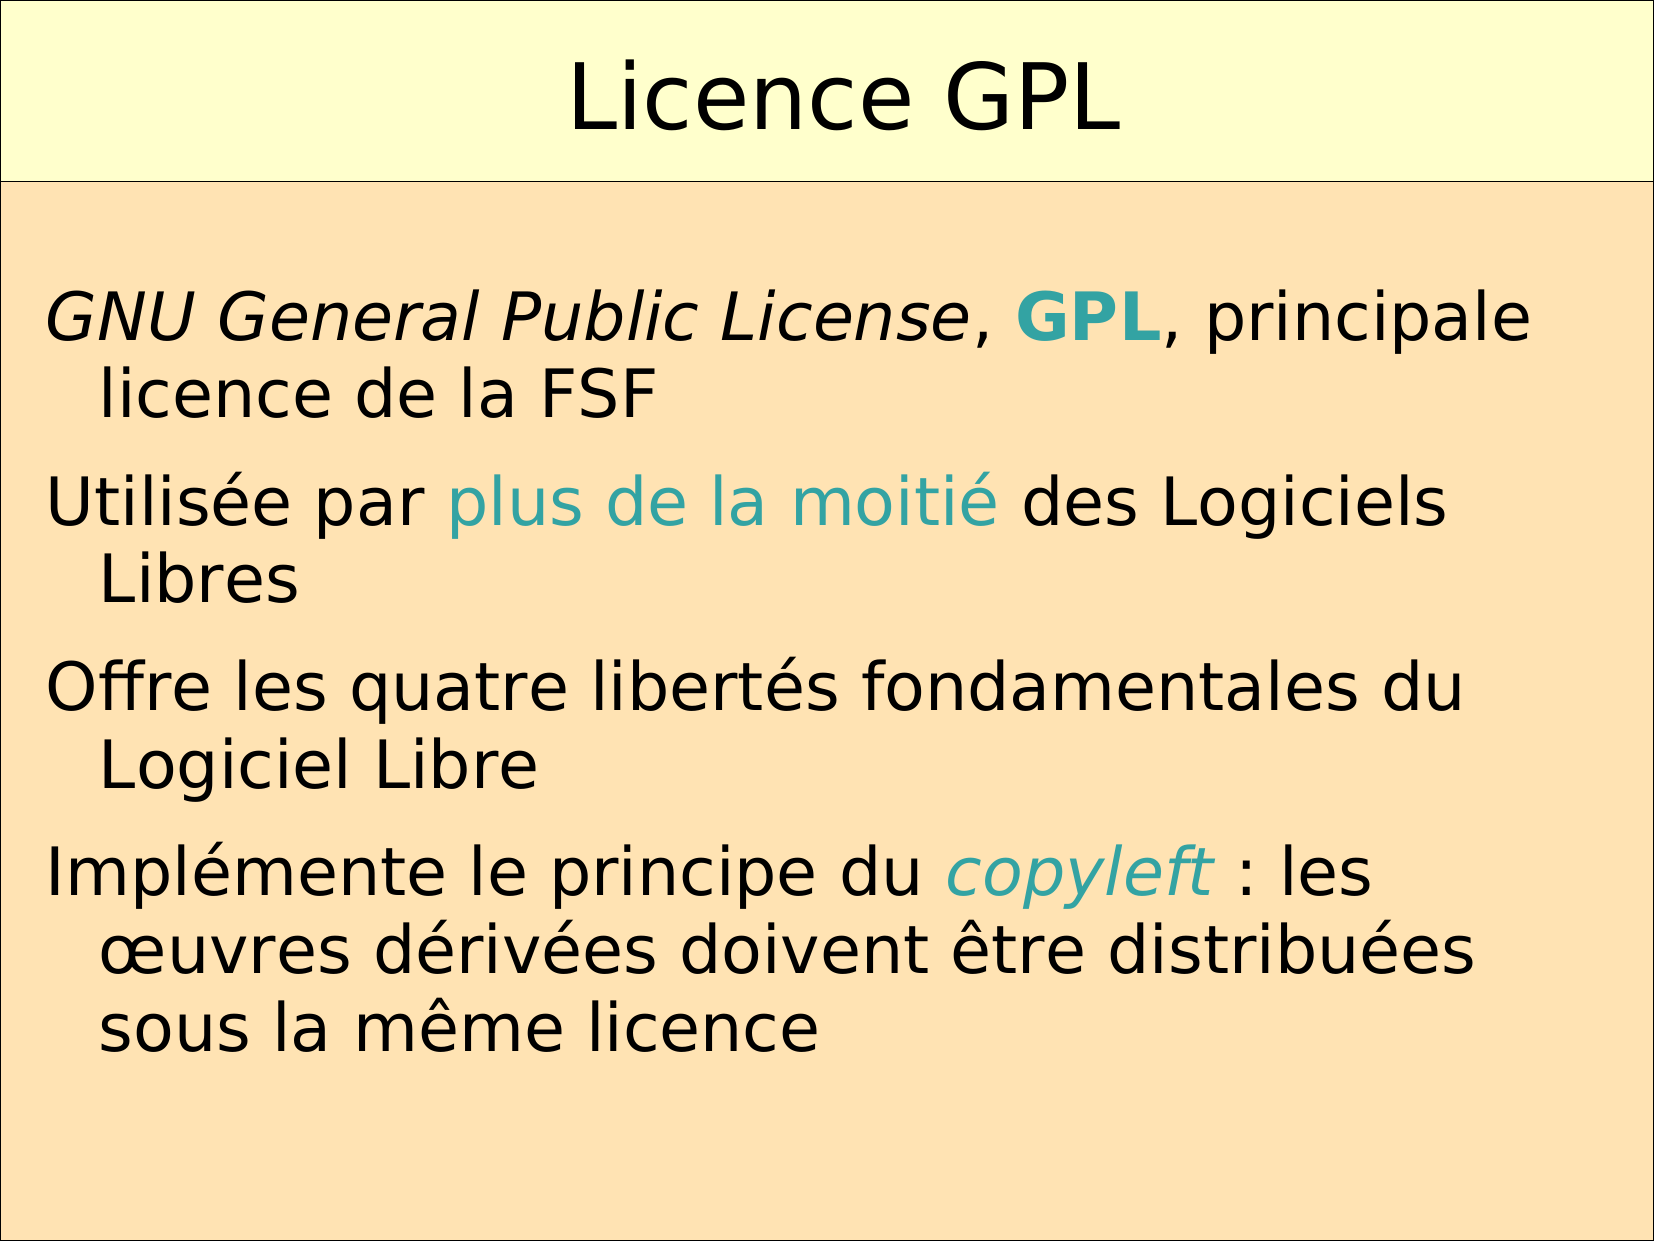

# Licence GPL
GNU General Public License, GPL, principale licence de la FSF
Utilisée par plus de la moitié des Logiciels Libres
Offre les quatre libertés fondamentales du Logiciel Libre
Implémente le principe du copyleft : les œuvres dérivées doivent être distribuées sous la même licence